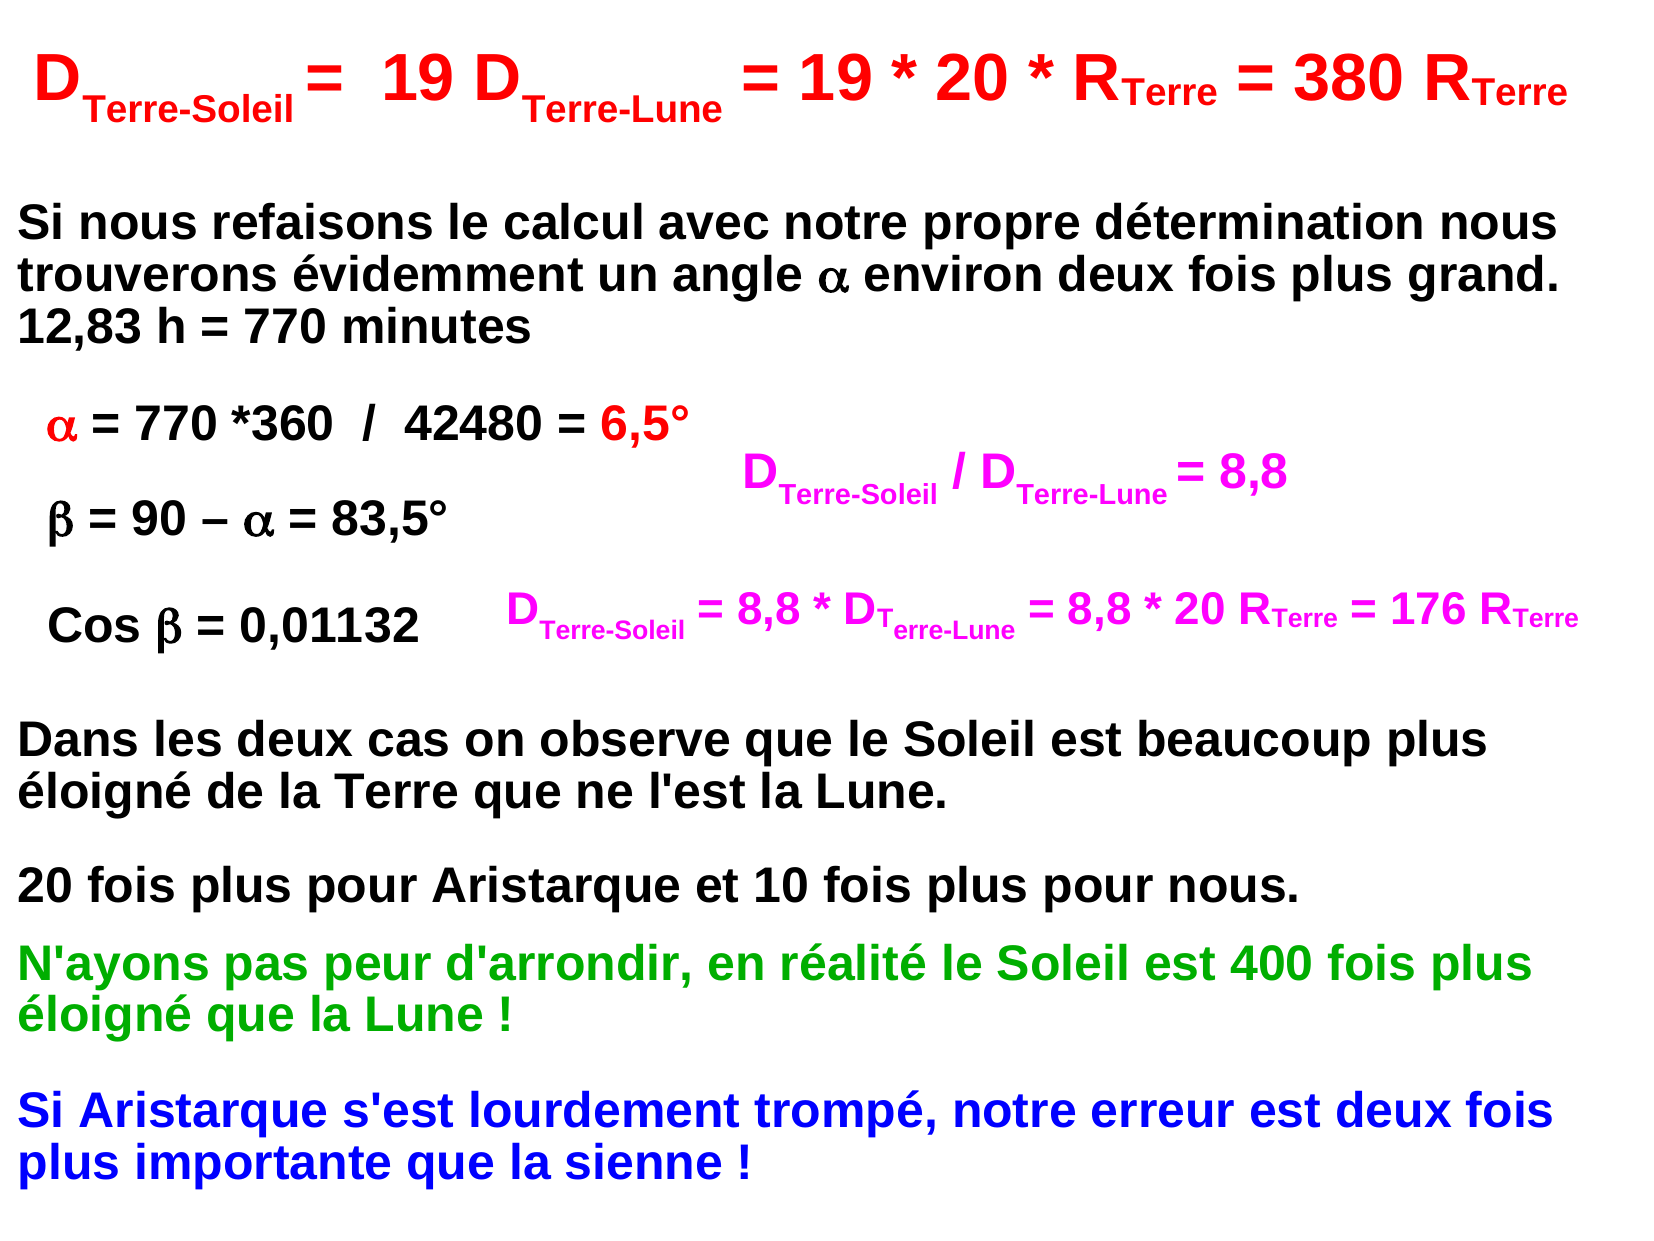

DTerre-Soleil = 19 DTerre-Lune = 19 * 20 * RTerre = 380 RTerre
Si nous refaisons le calcul avec notre propre détermination nous trouverons évidemment un angle  environ deux fois plus grand.
12,83 h = 770 minutes
 = 770 *360 / 42480 = 6,5°
 DTerre-Soleil / DTerre-Lune = 8,8
 = 90 –  = 83,5°
 DTerre-Soleil = 8,8 * DTerre-Lune = 8,8 * 20 RTerre = 176 RTerre
Cos  = 0,01132
Dans les deux cas on observe que le Soleil est beaucoup plus éloigné de la Terre que ne l'est la Lune.
20 fois plus pour Aristarque et 10 fois plus pour nous.
N'ayons pas peur d'arrondir, en réalité le Soleil est 400 fois plus éloigné que la Lune !
Si Aristarque s'est lourdement trompé, notre erreur est deux fois plus importante que la sienne !